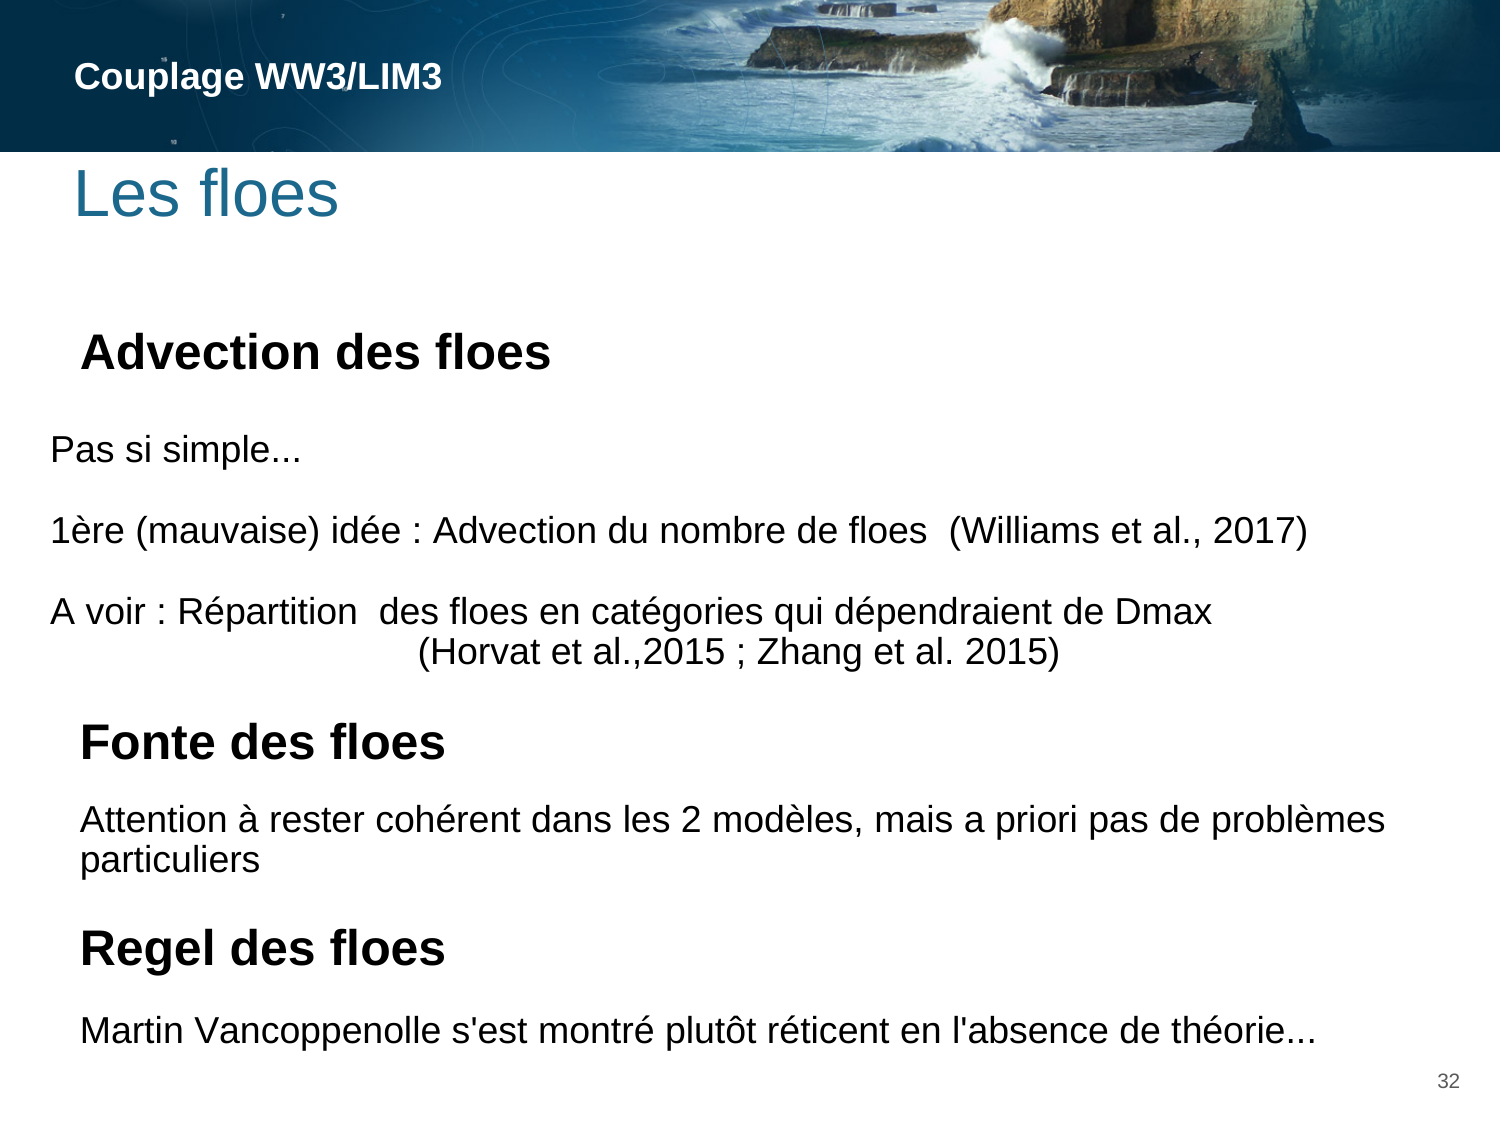

Couplage WW3/LIM3
# Les floes
Advection des floes
Pas si simple...
1ère (mauvaise) idée : Advection du nombre de floes  (Williams et al., 2017)
A voir : Répartition des floes en catégories qui dépendraient de Dmax
 (Horvat et al.,2015 ; Zhang et al. 2015)
Fonte des floes
Attention à rester cohérent dans les 2 modèles, mais a priori pas de problèmes particuliers
Regel des floes
Martin Vancoppenolle s'est montré plutôt réticent en l'absence de théorie...
32